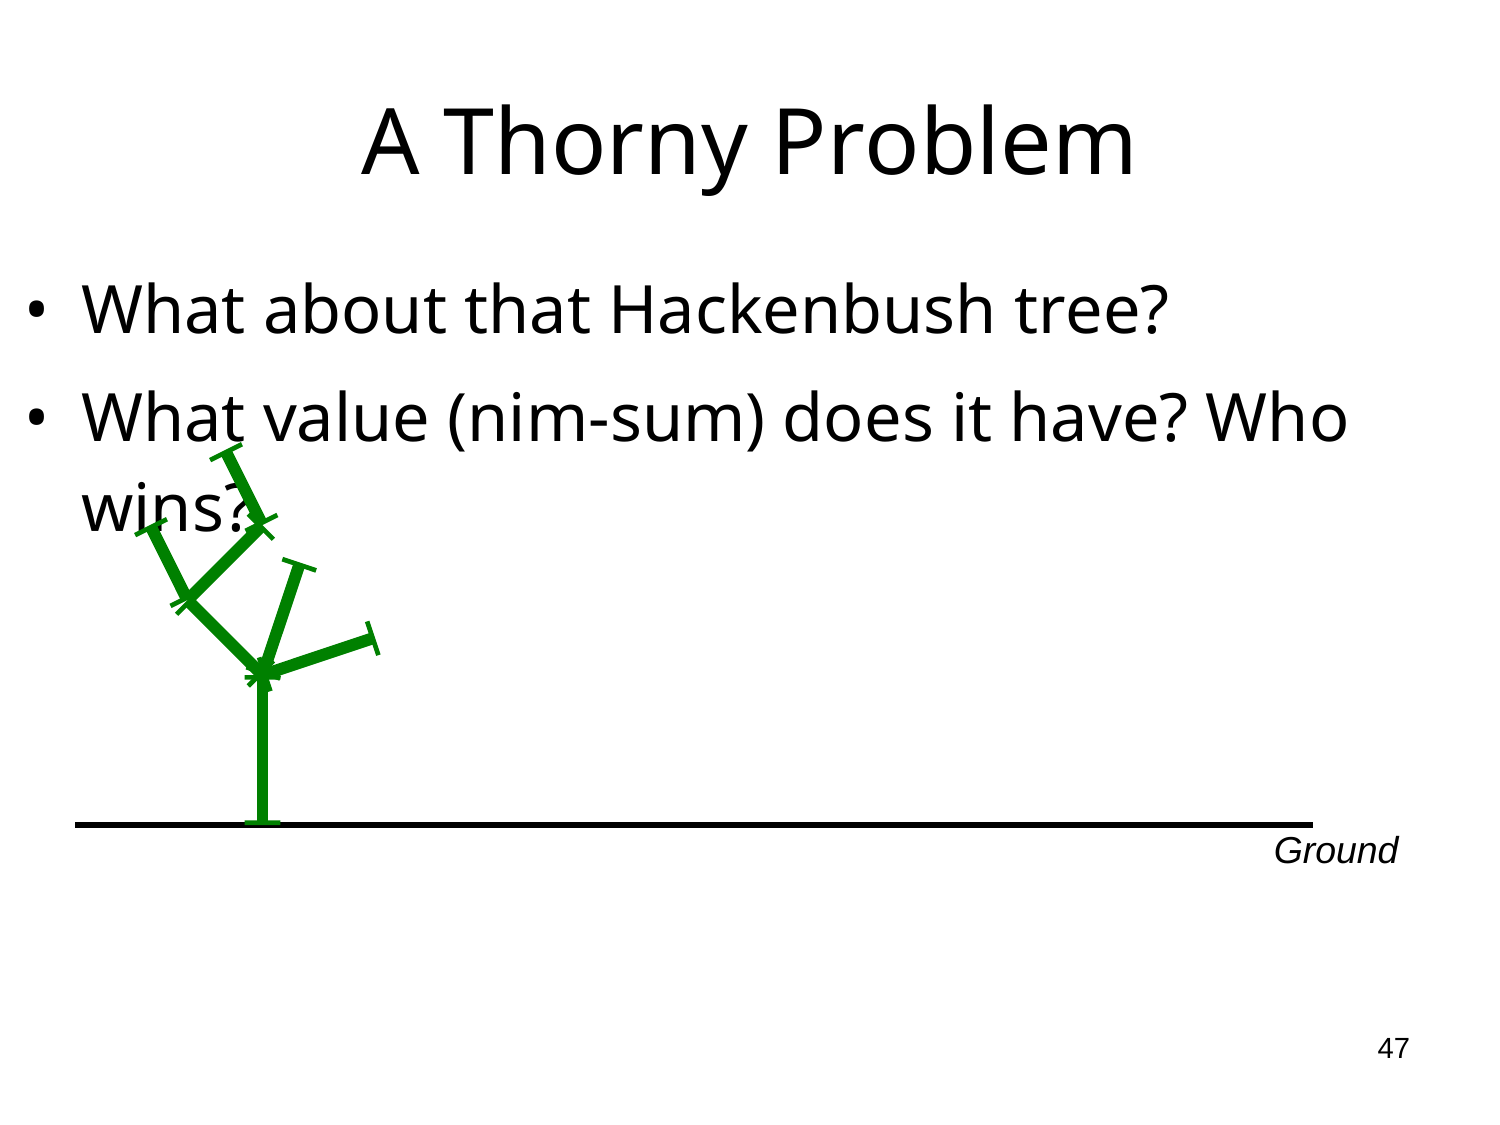

# A Thorny Problem
What about that Hackenbush tree?
What value (nim-sum) does it have? Who wins?
Ground
47